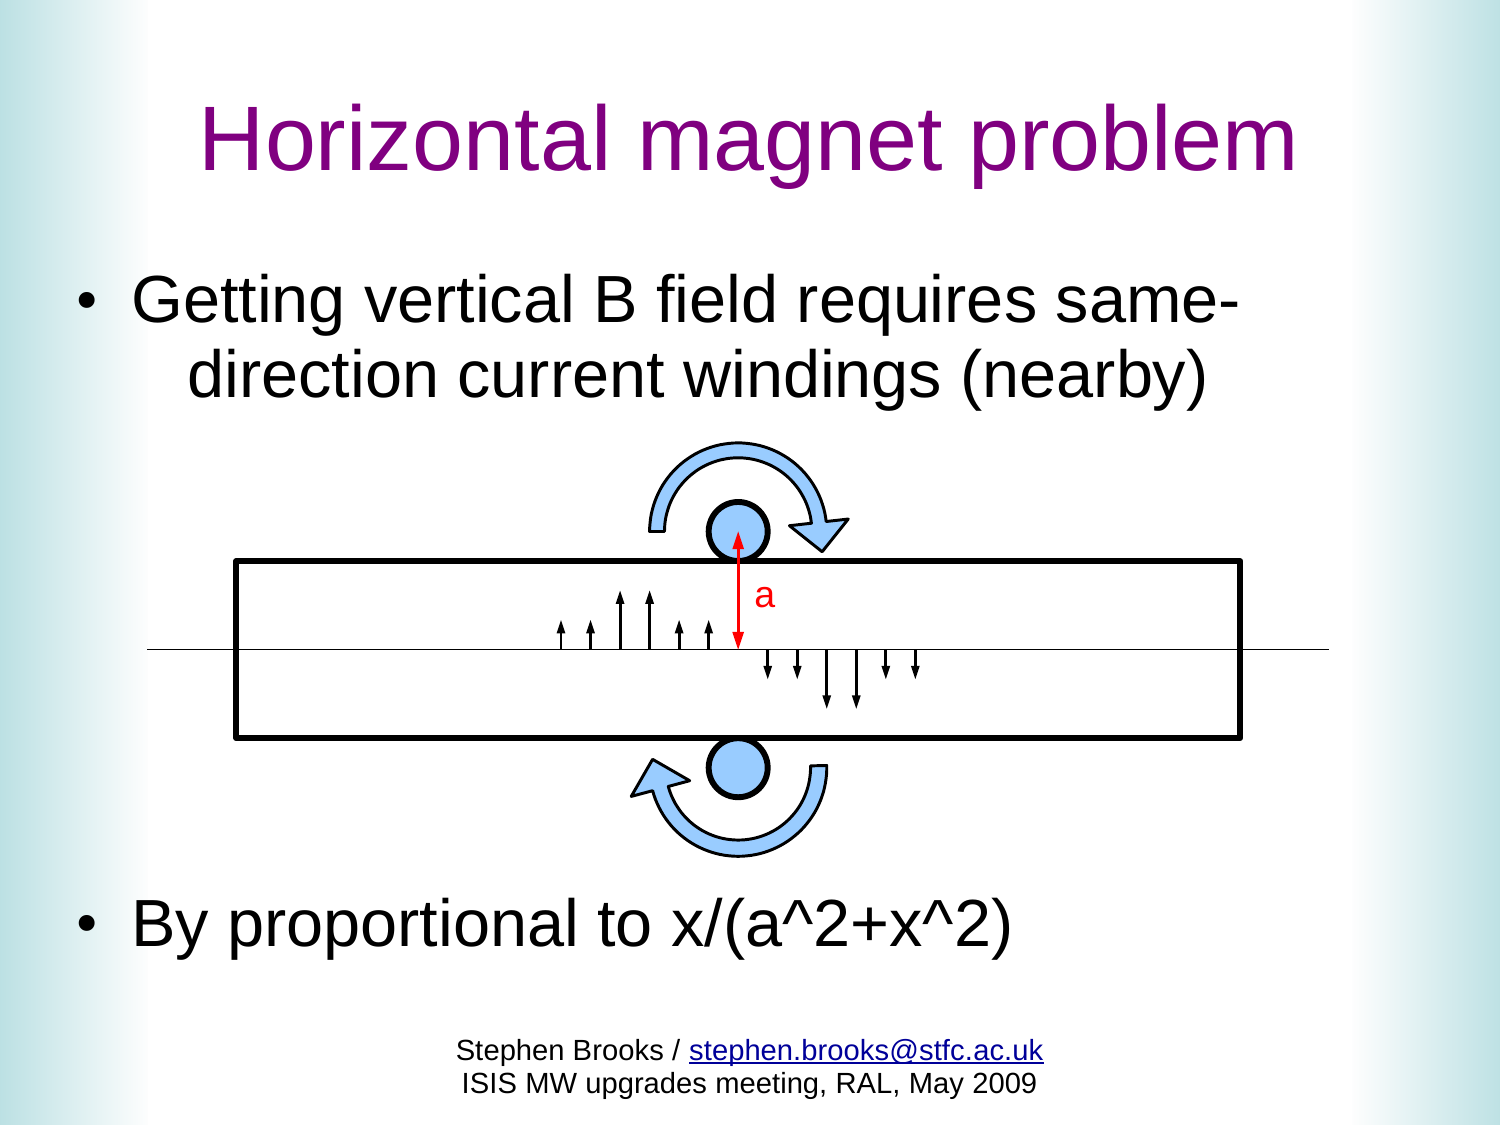

# Horizontal magnet problem
Getting vertical B field requires same-direction current windings (nearby)
By proportional to x/(a^2+x^2)
a